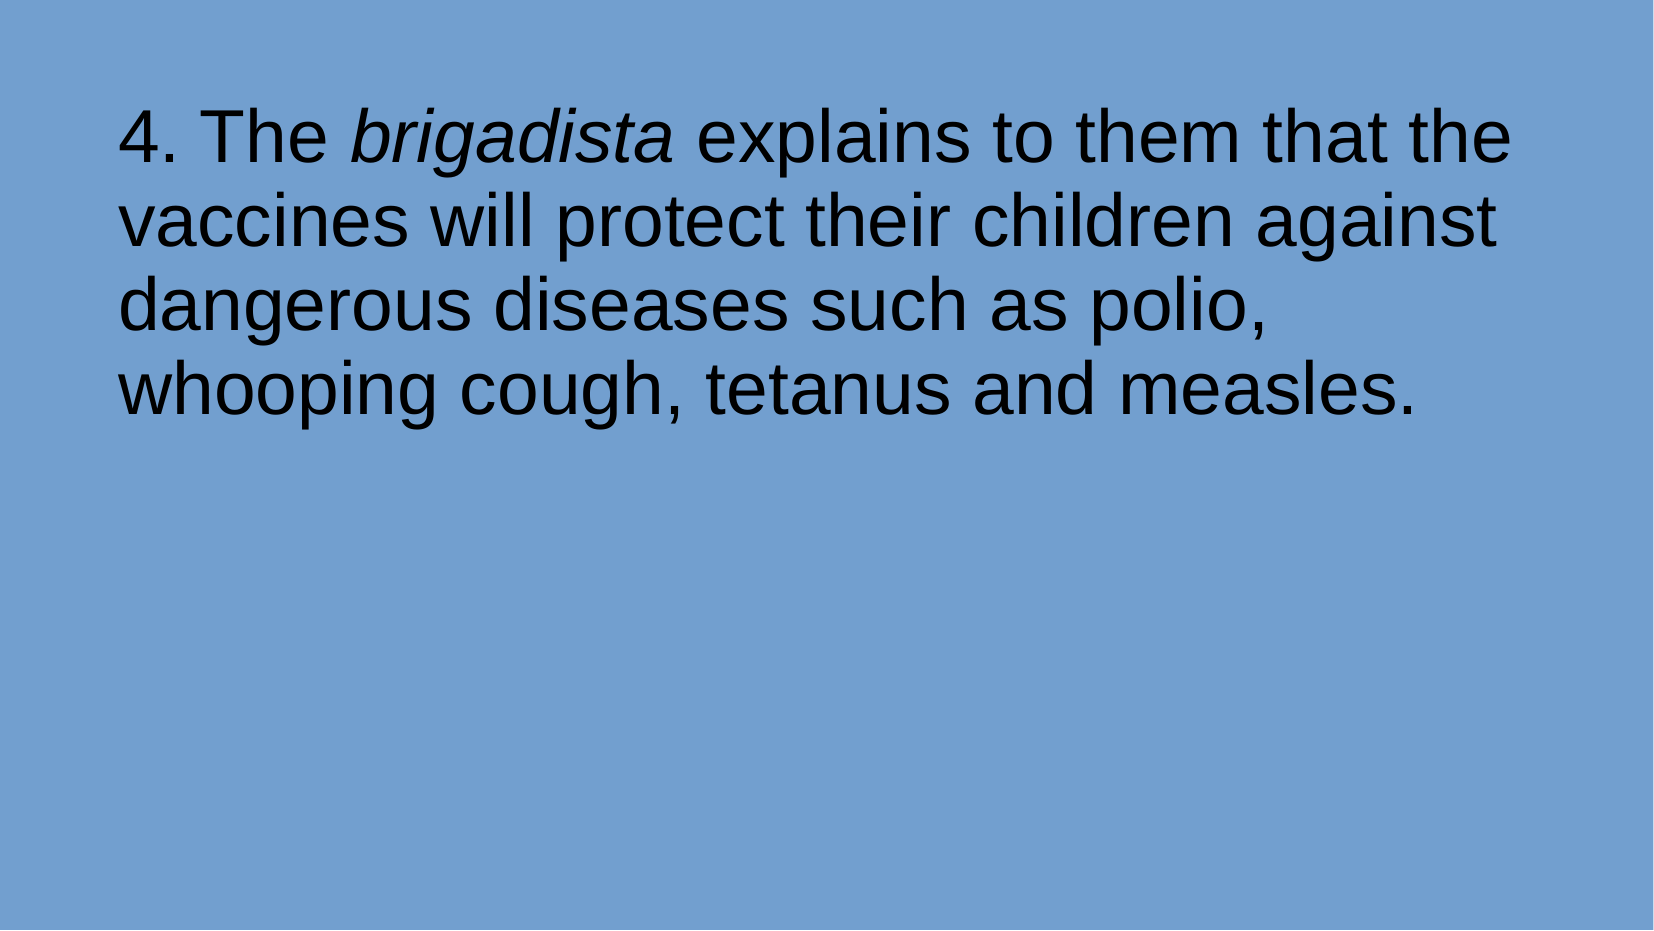

# 4. The brigadista explains to them that the vaccines will protect their children against dangerous diseases such as polio, whooping cough, tetanus and measles.